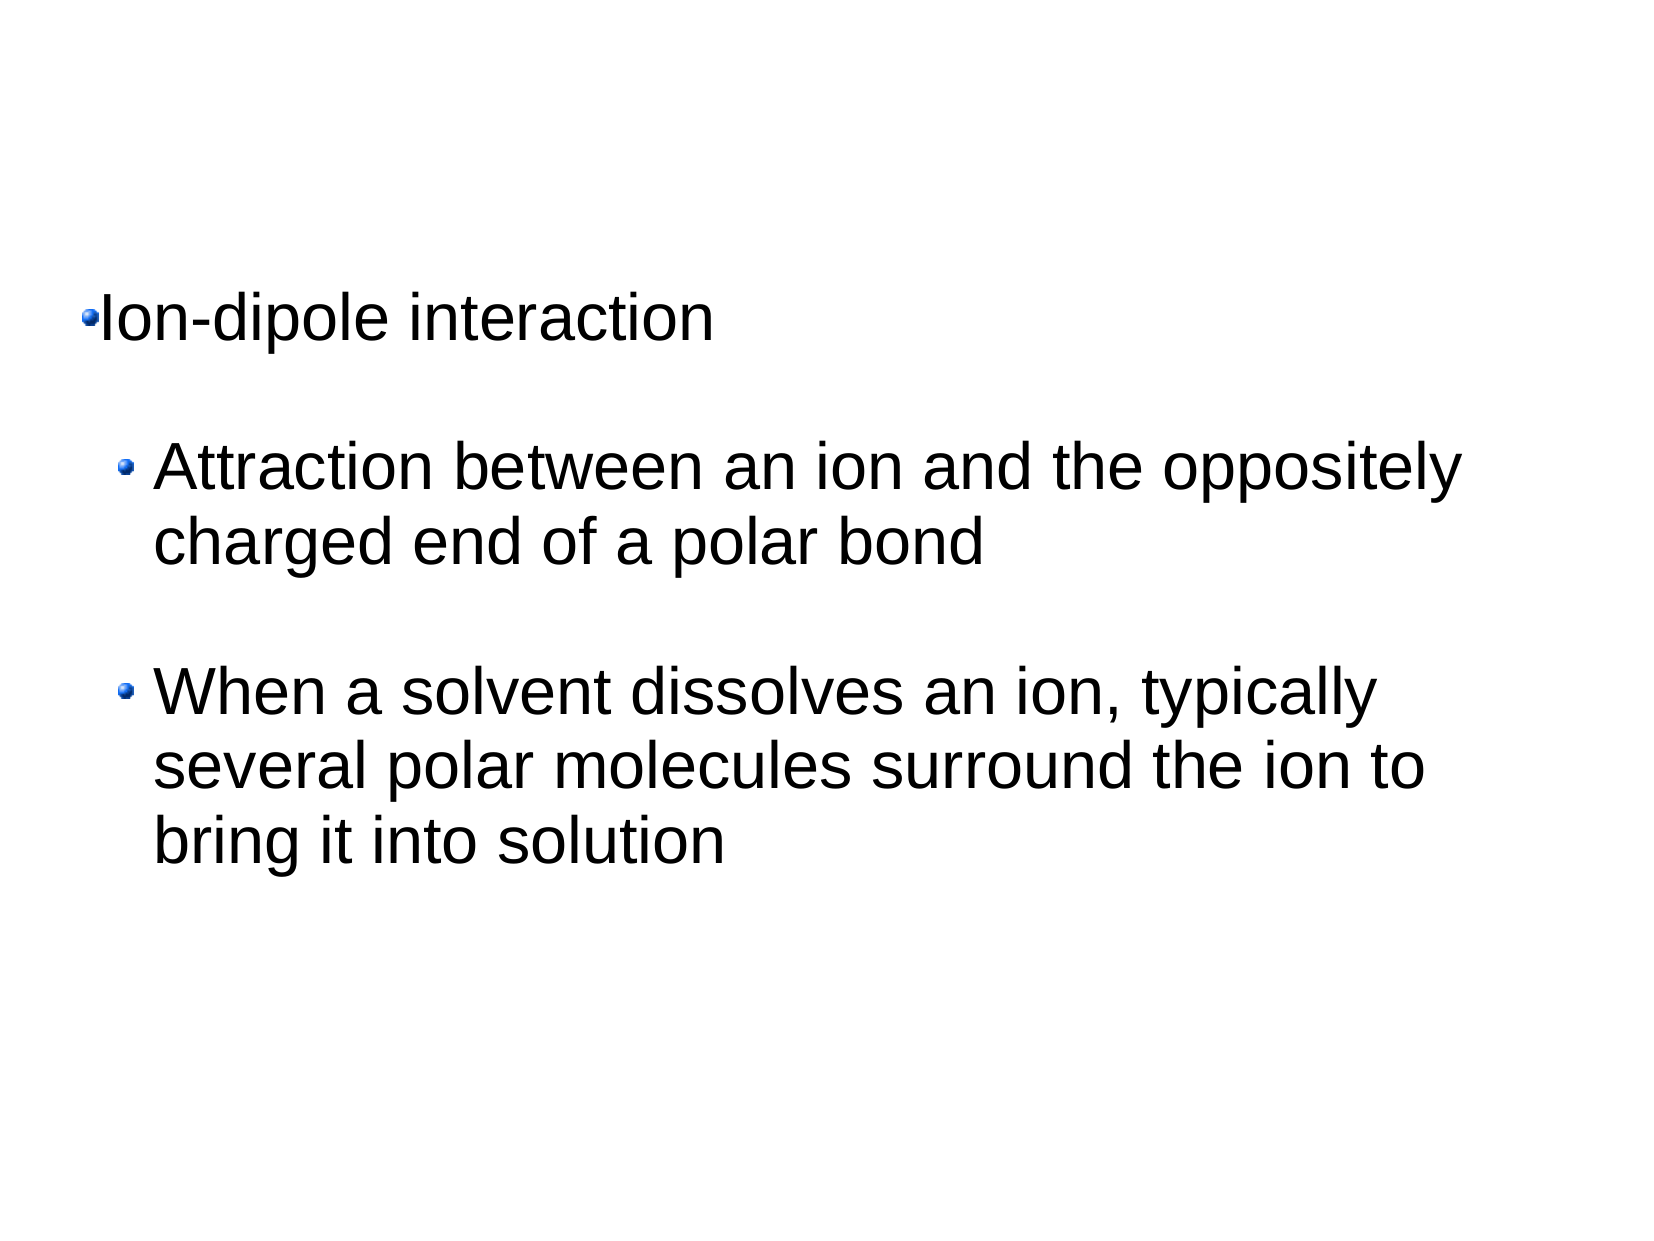

# Ion-dipole interaction
Attraction between an ion and the oppositely charged end of a polar bond
When a solvent dissolves an ion, typically several polar molecules surround the ion to bring it into solution